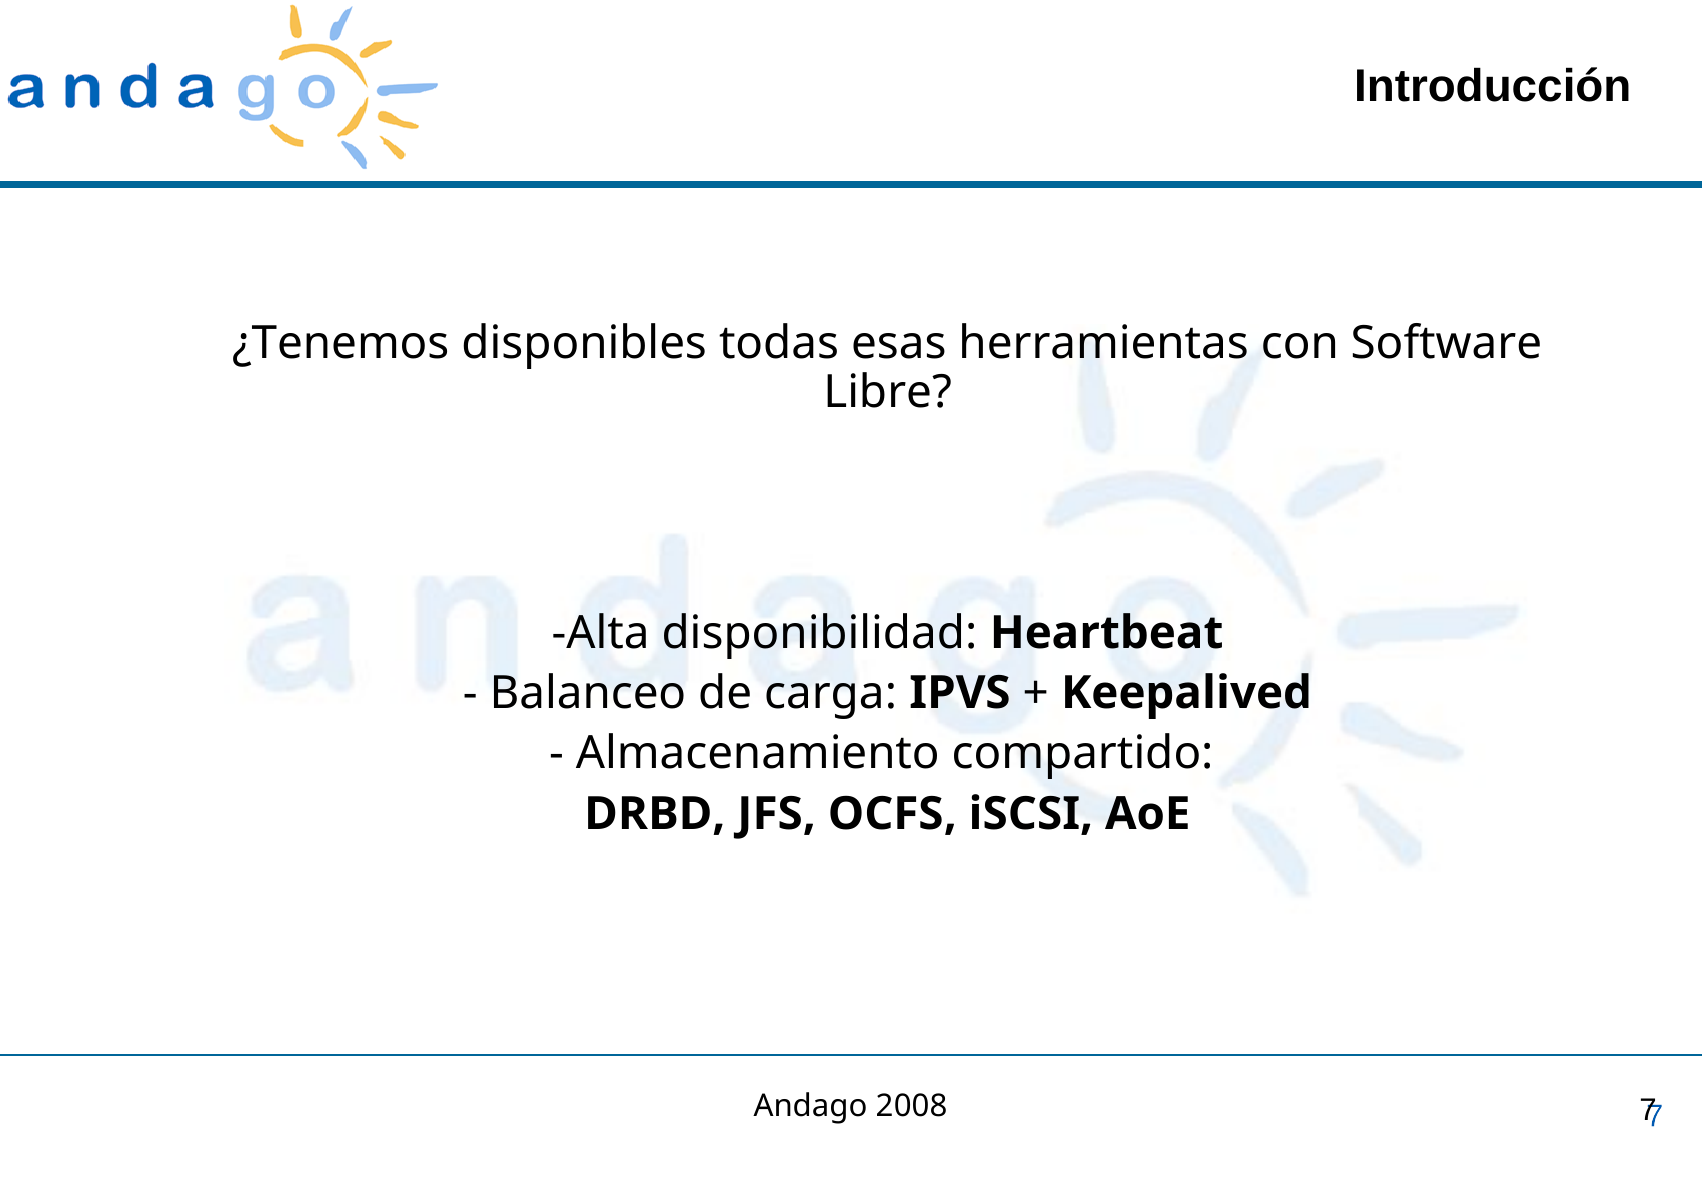

# Introducción
¿Tenemos disponibles todas esas herramientas con Software Libre?
-Alta disponibilidad: Heartbeat
- Balanceo de carga: IPVS + Keepalived
- Almacenamiento compartido:
DRBD, JFS, OCFS, iSCSI, AoE